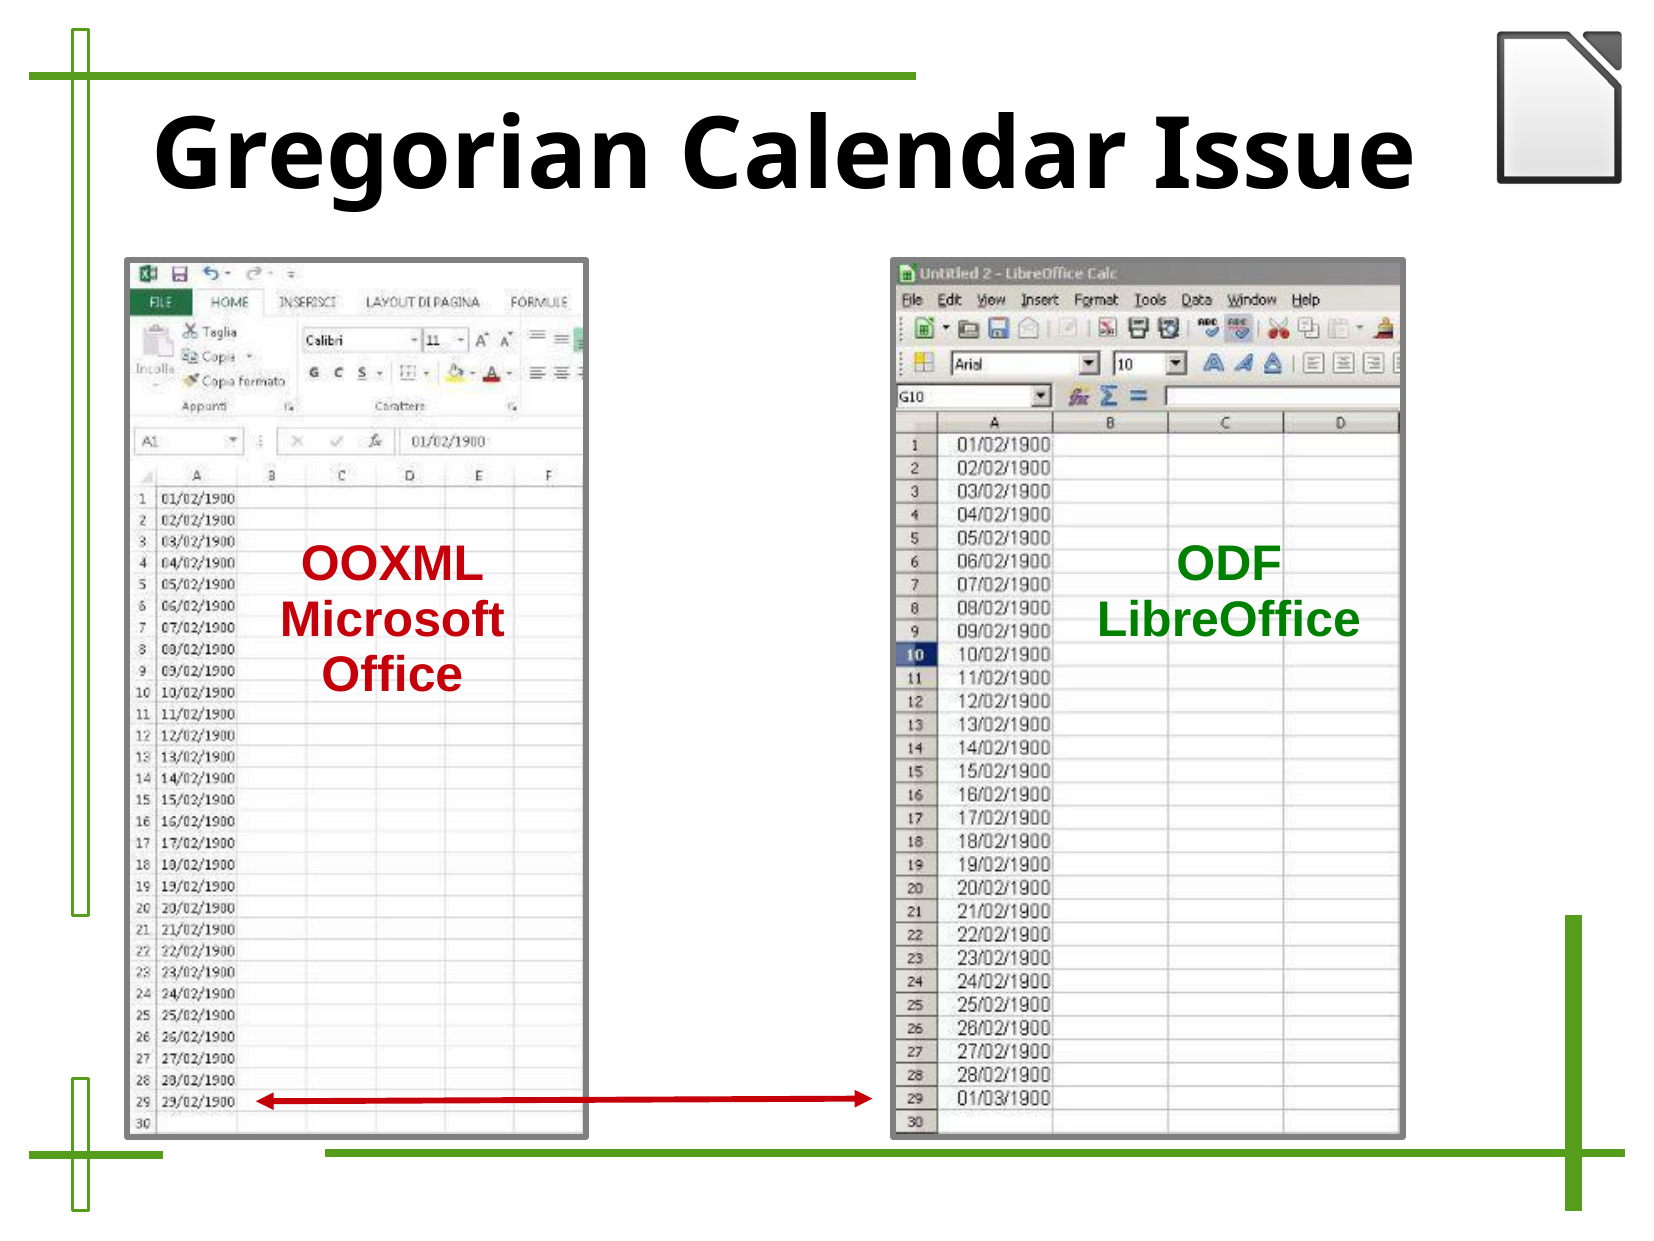

# Gregorian Calendar Issue
OOXML
Microsoft
Office
ODF
LibreOffice